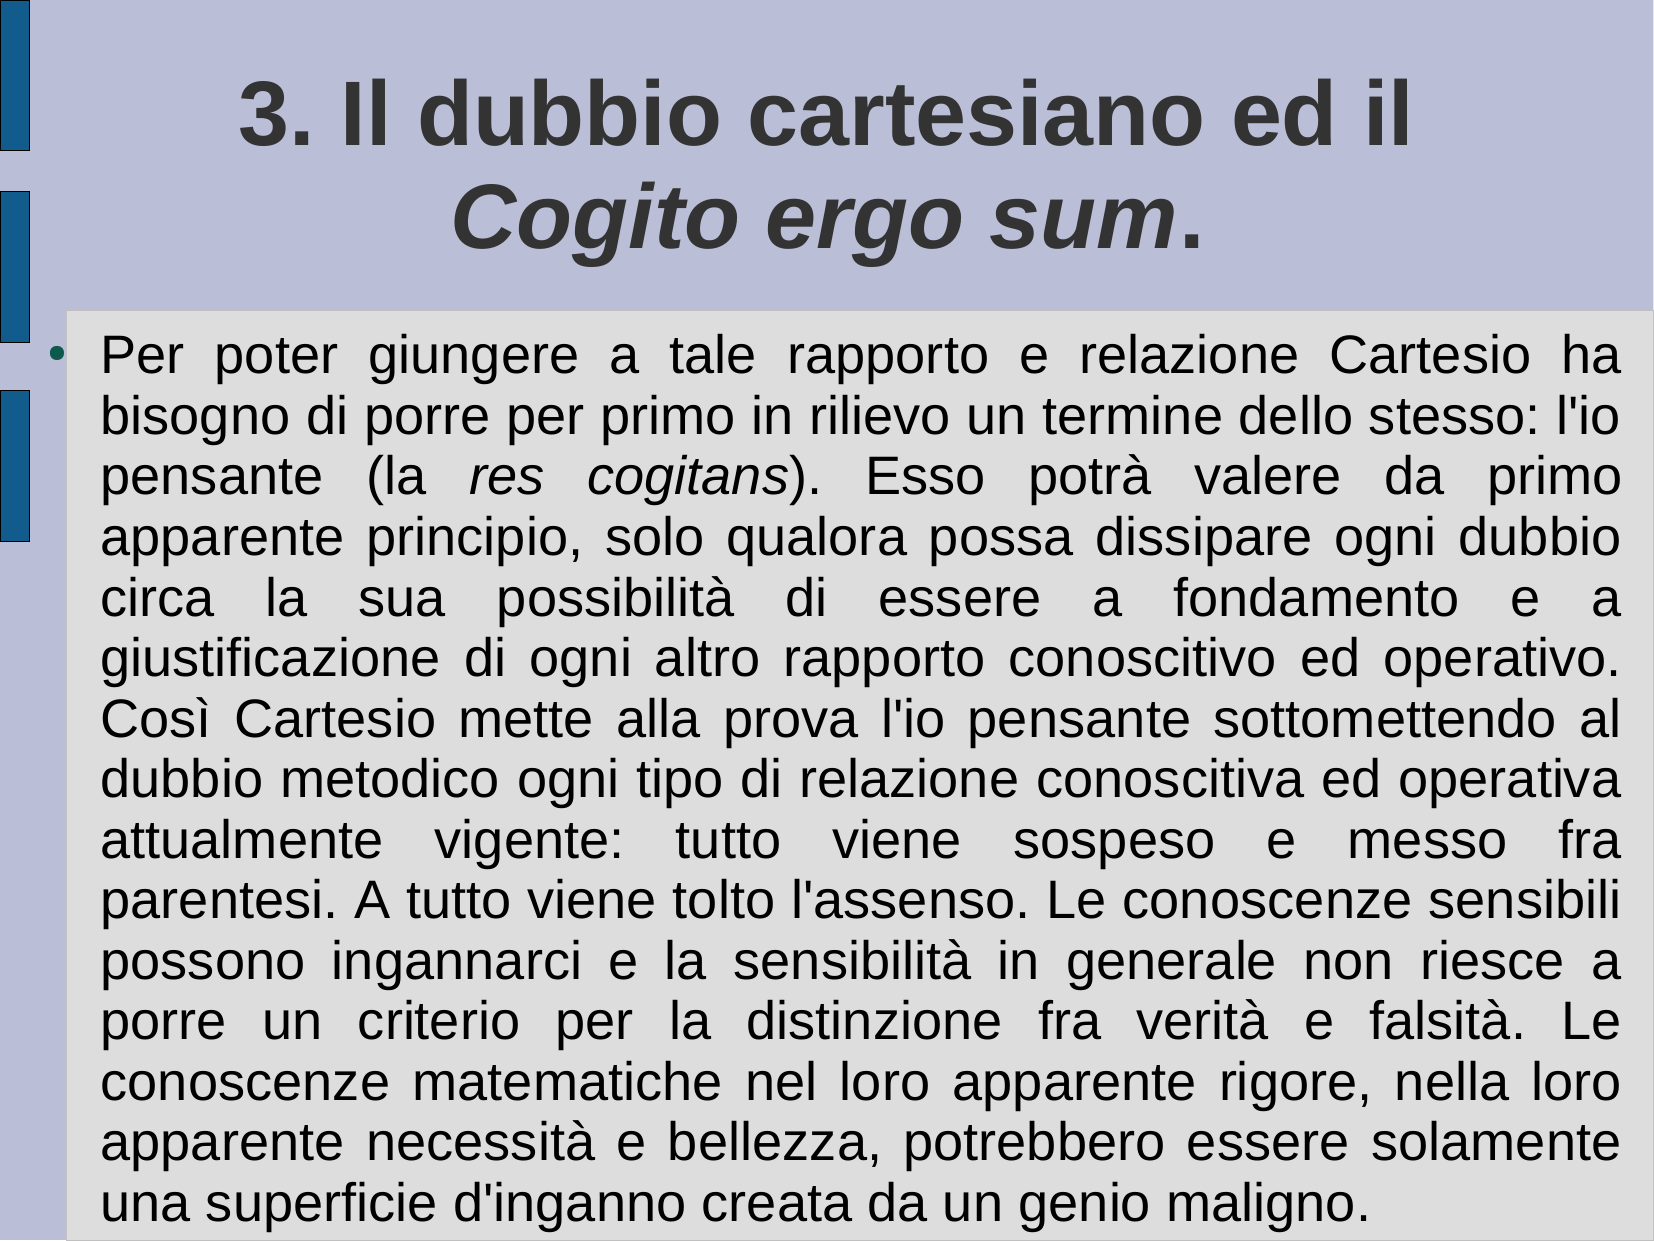

# 3. Il dubbio cartesiano ed il Cogito ergo sum.
Per poter giungere a tale rapporto e relazione Cartesio ha bisogno di porre per primo in rilievo un termine dello stesso: l'io pensante (la res cogitans). Esso potrà valere da primo apparente principio, solo qualora possa dissipare ogni dubbio circa la sua possibilità di essere a fondamento e a giustificazione di ogni altro rapporto conoscitivo ed operativo. Così Cartesio mette alla prova l'io pensante sottomettendo al dubbio metodico ogni tipo di relazione conoscitiva ed operativa attualmente vigente: tutto viene sospeso e messo fra parentesi. A tutto viene tolto l'assenso. Le conoscenze sensibili possono ingannarci e la sensibilità in generale non riesce a porre un criterio per la distinzione fra verità e falsità. Le conoscenze matematiche nel loro apparente rigore, nella loro apparente necessità e bellezza, potrebbero essere solamente una superficie d'inganno creata da un genio maligno.